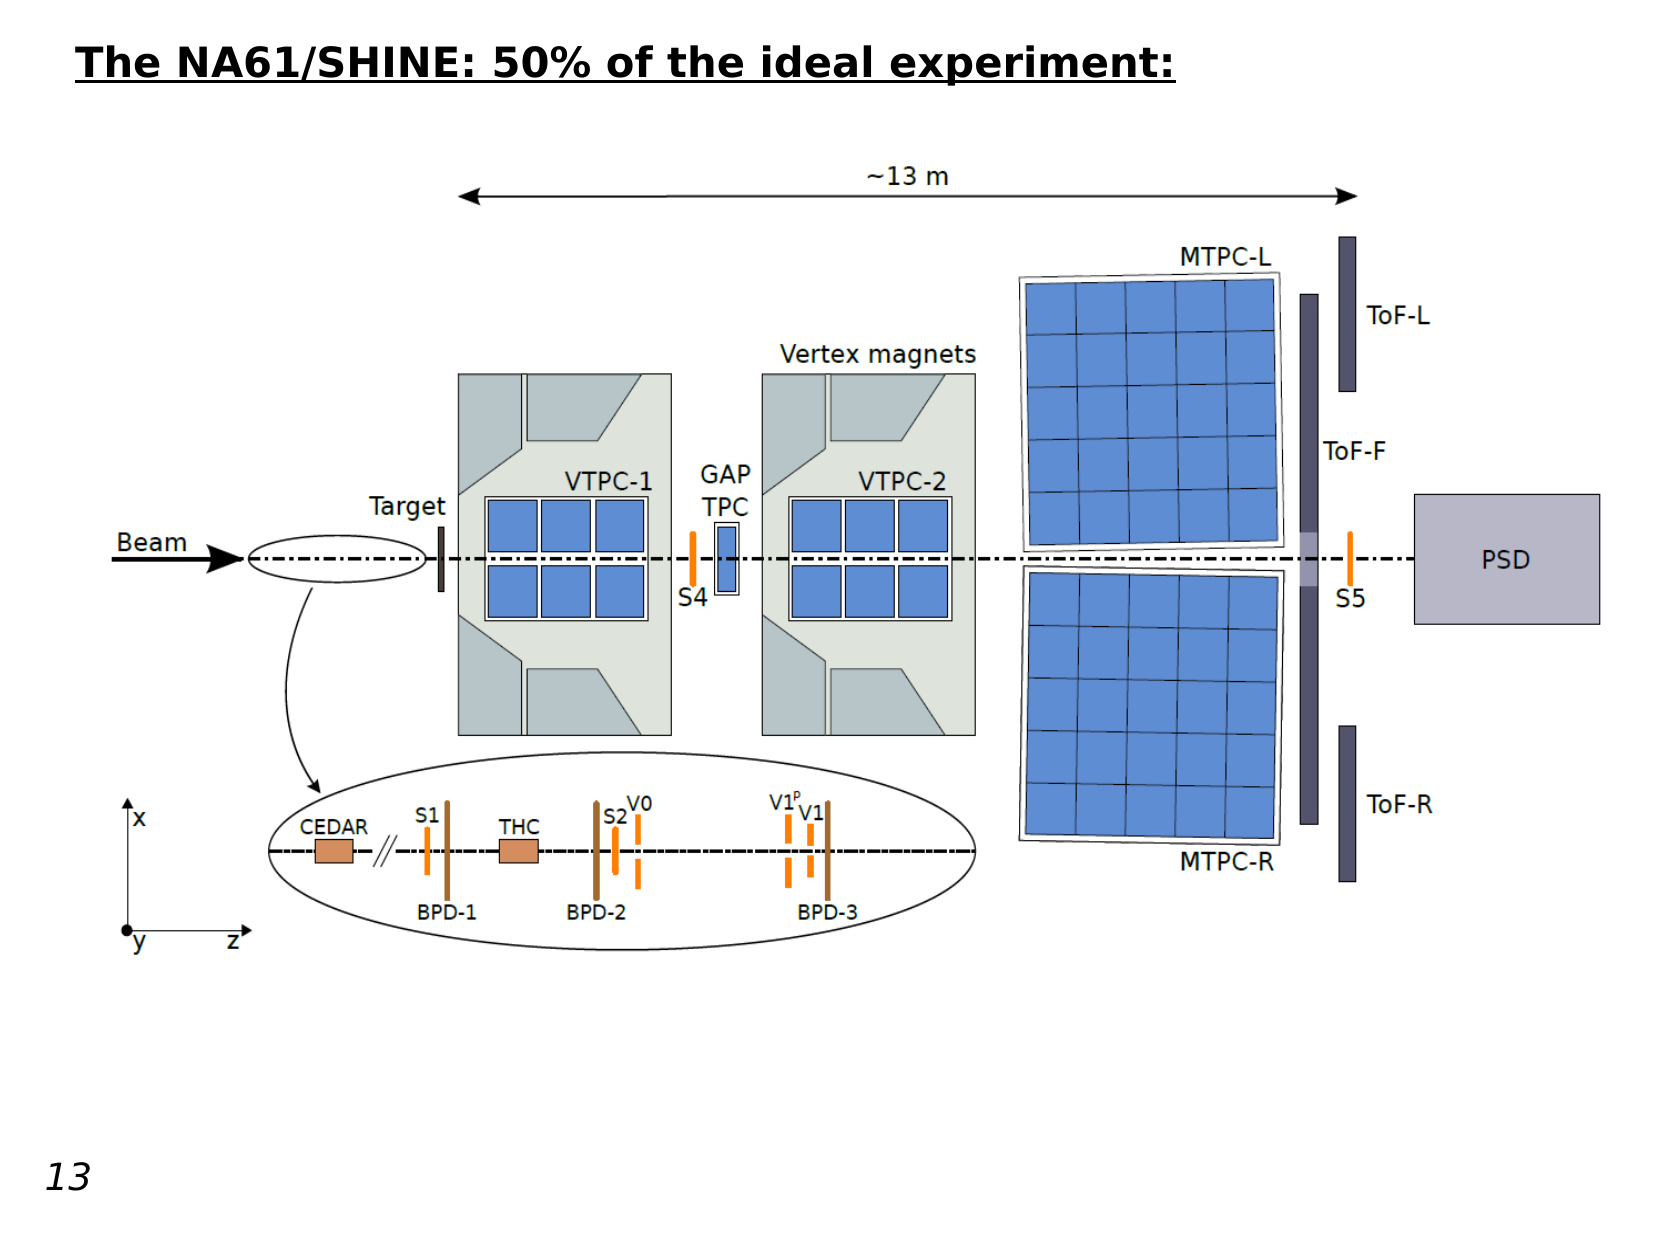

The NA61/SHINE: 50% of the ideal experiment: